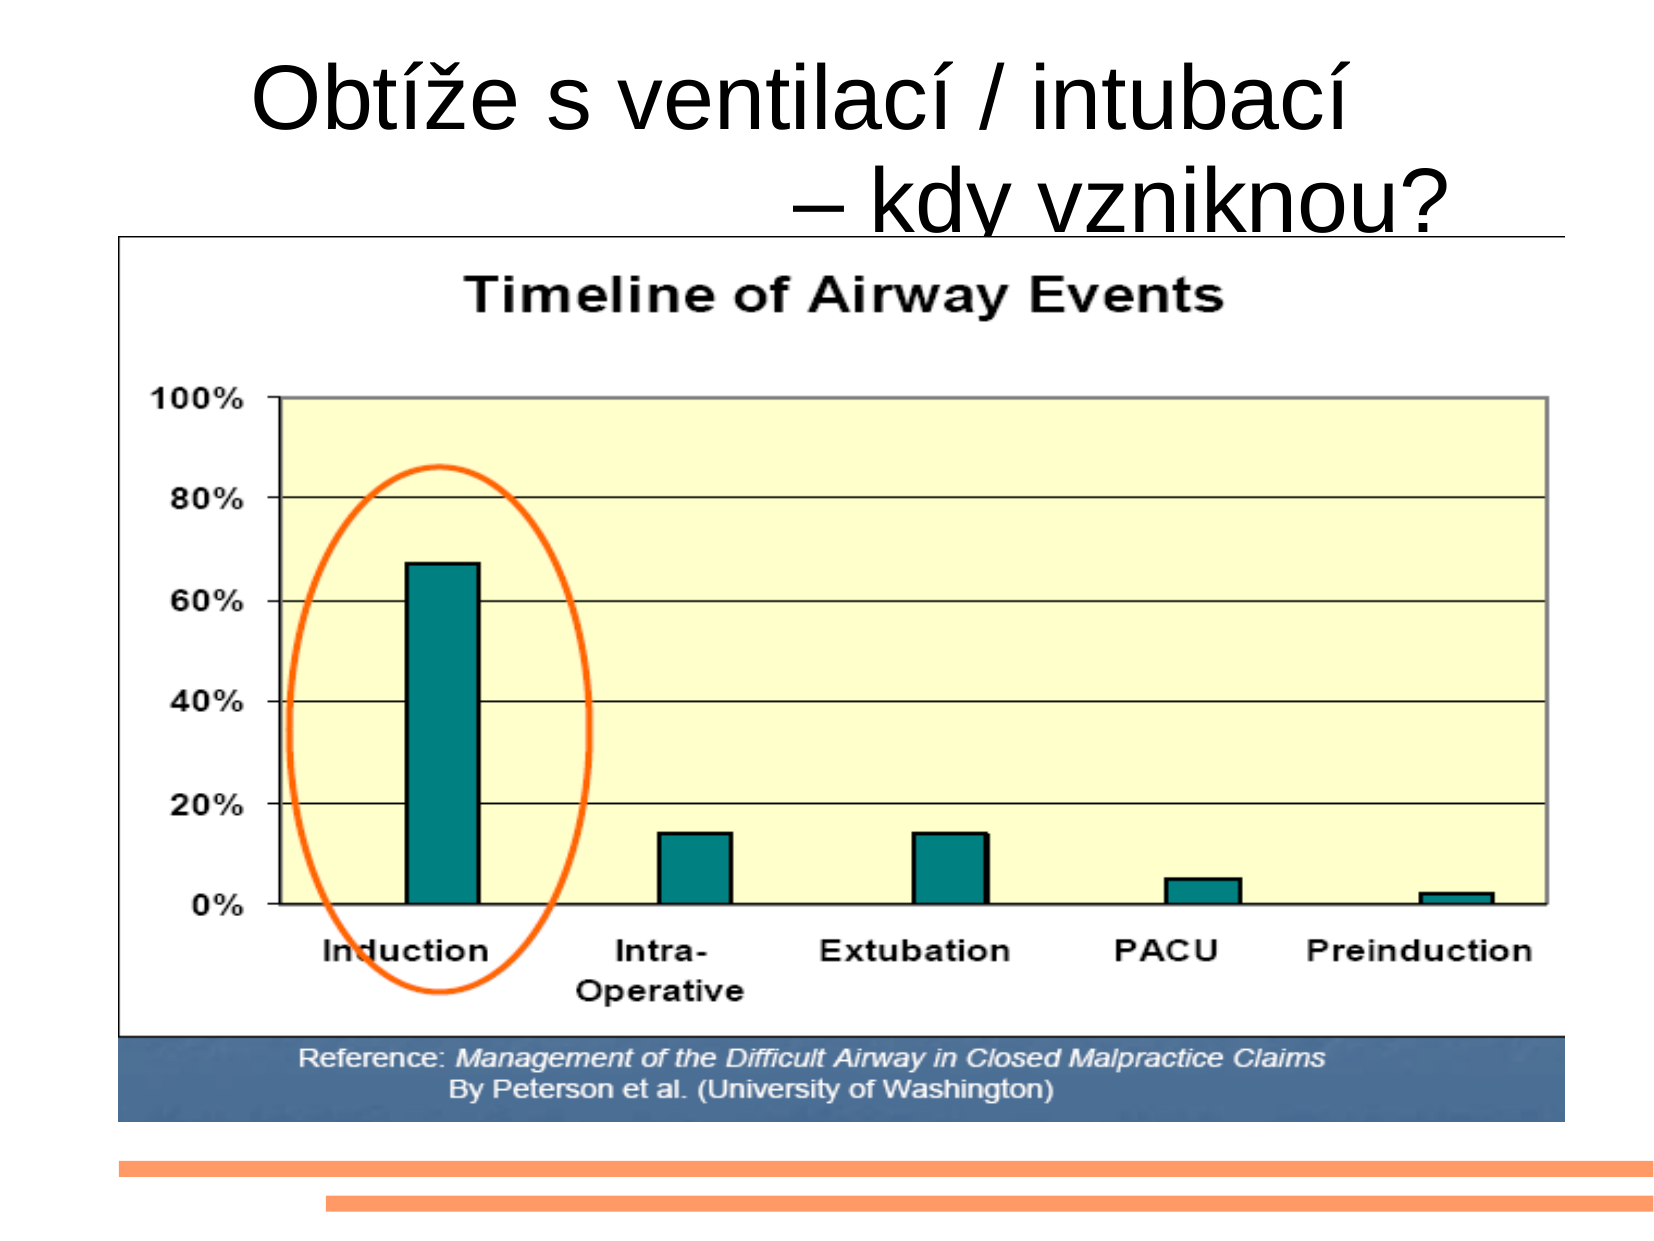

# Obtíže s ventilací / intubací – kdy vzniknou?